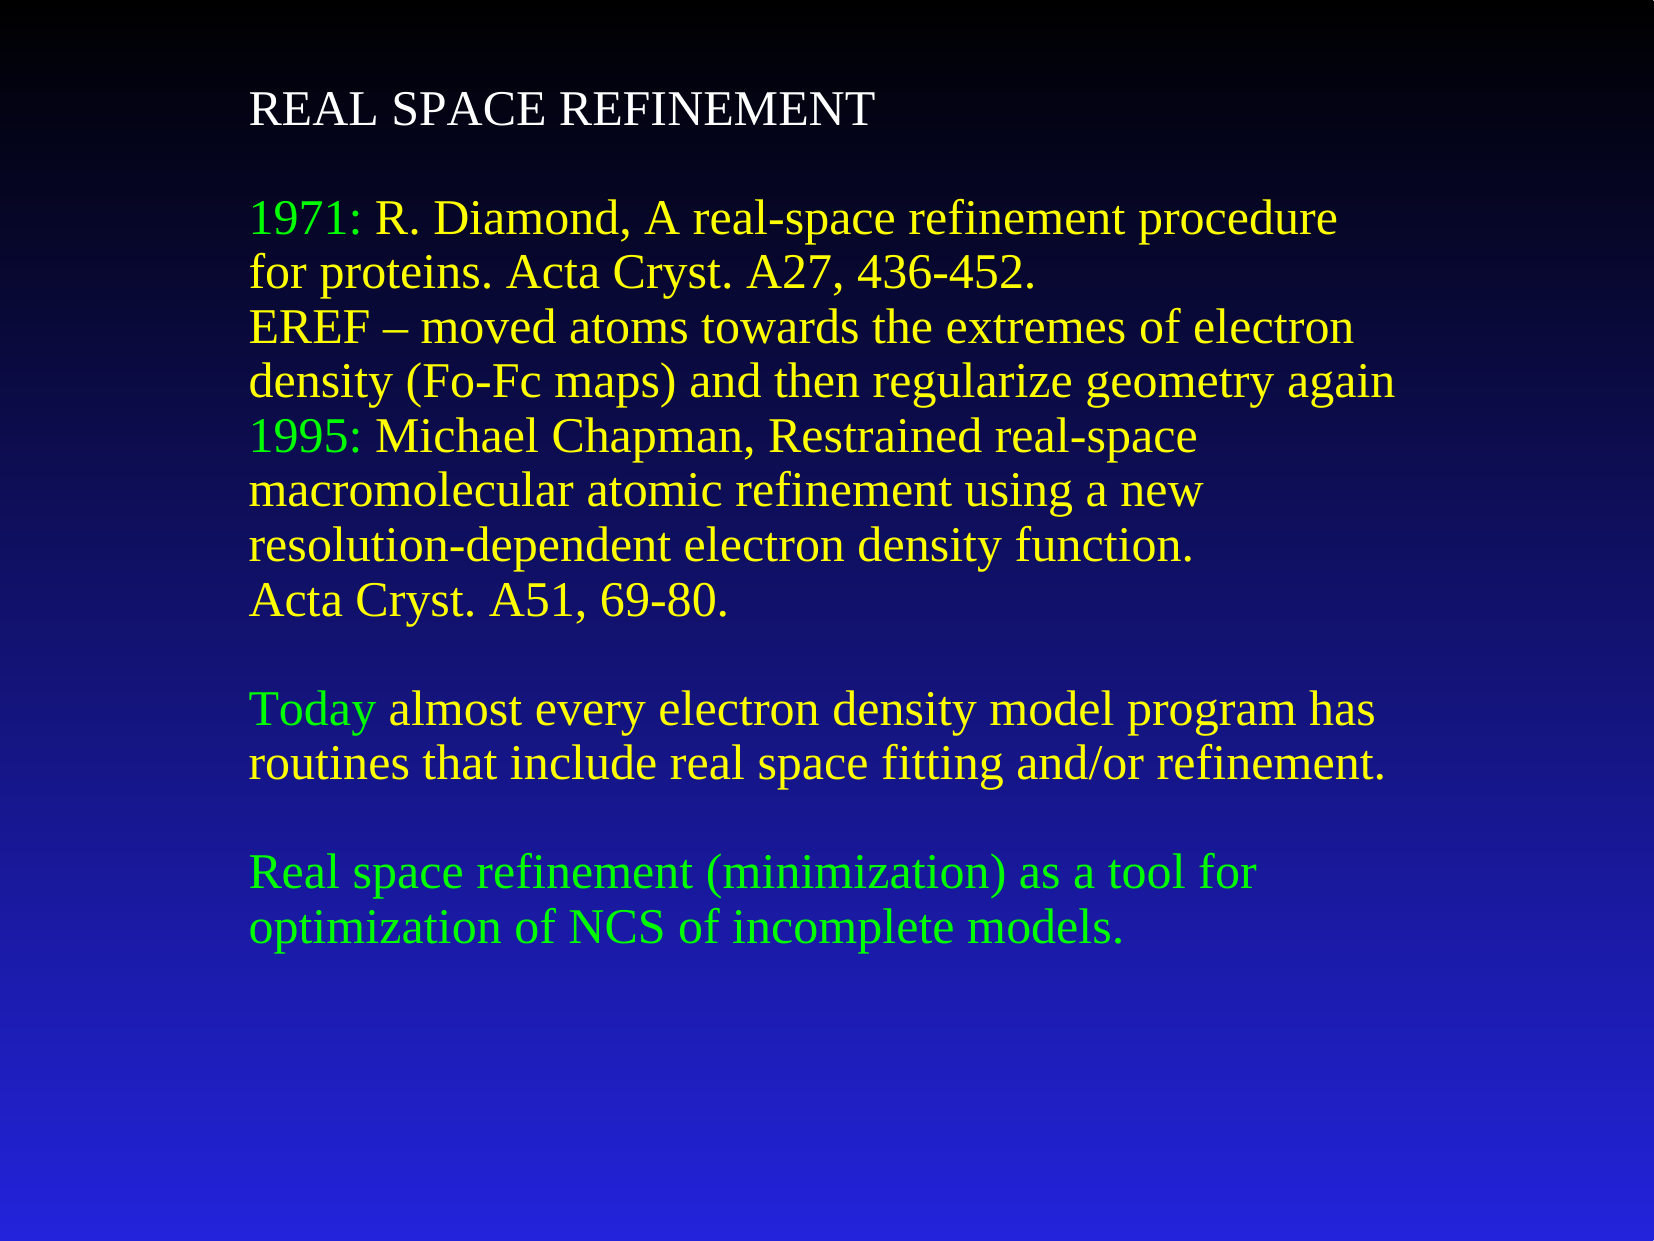

REAL SPACE REFINEMENT
1971: R. Diamond, A real-space refinement procedure for proteins. Acta Cryst. A27, 436-452.
EREF – moved atoms towards the extremes of electron density (Fo-Fc maps) and then regularize geometry again
1995: Michael Chapman, Restrained real-space macromolecular atomic refinement using a new resolution-dependent electron density function.
Acta Cryst. A51, 69-80.
Today almost every electron density model program has routines that include real space fitting and/or refinement.
Real space refinement (minimization) as a tool for optimization of NCS of incomplete models.